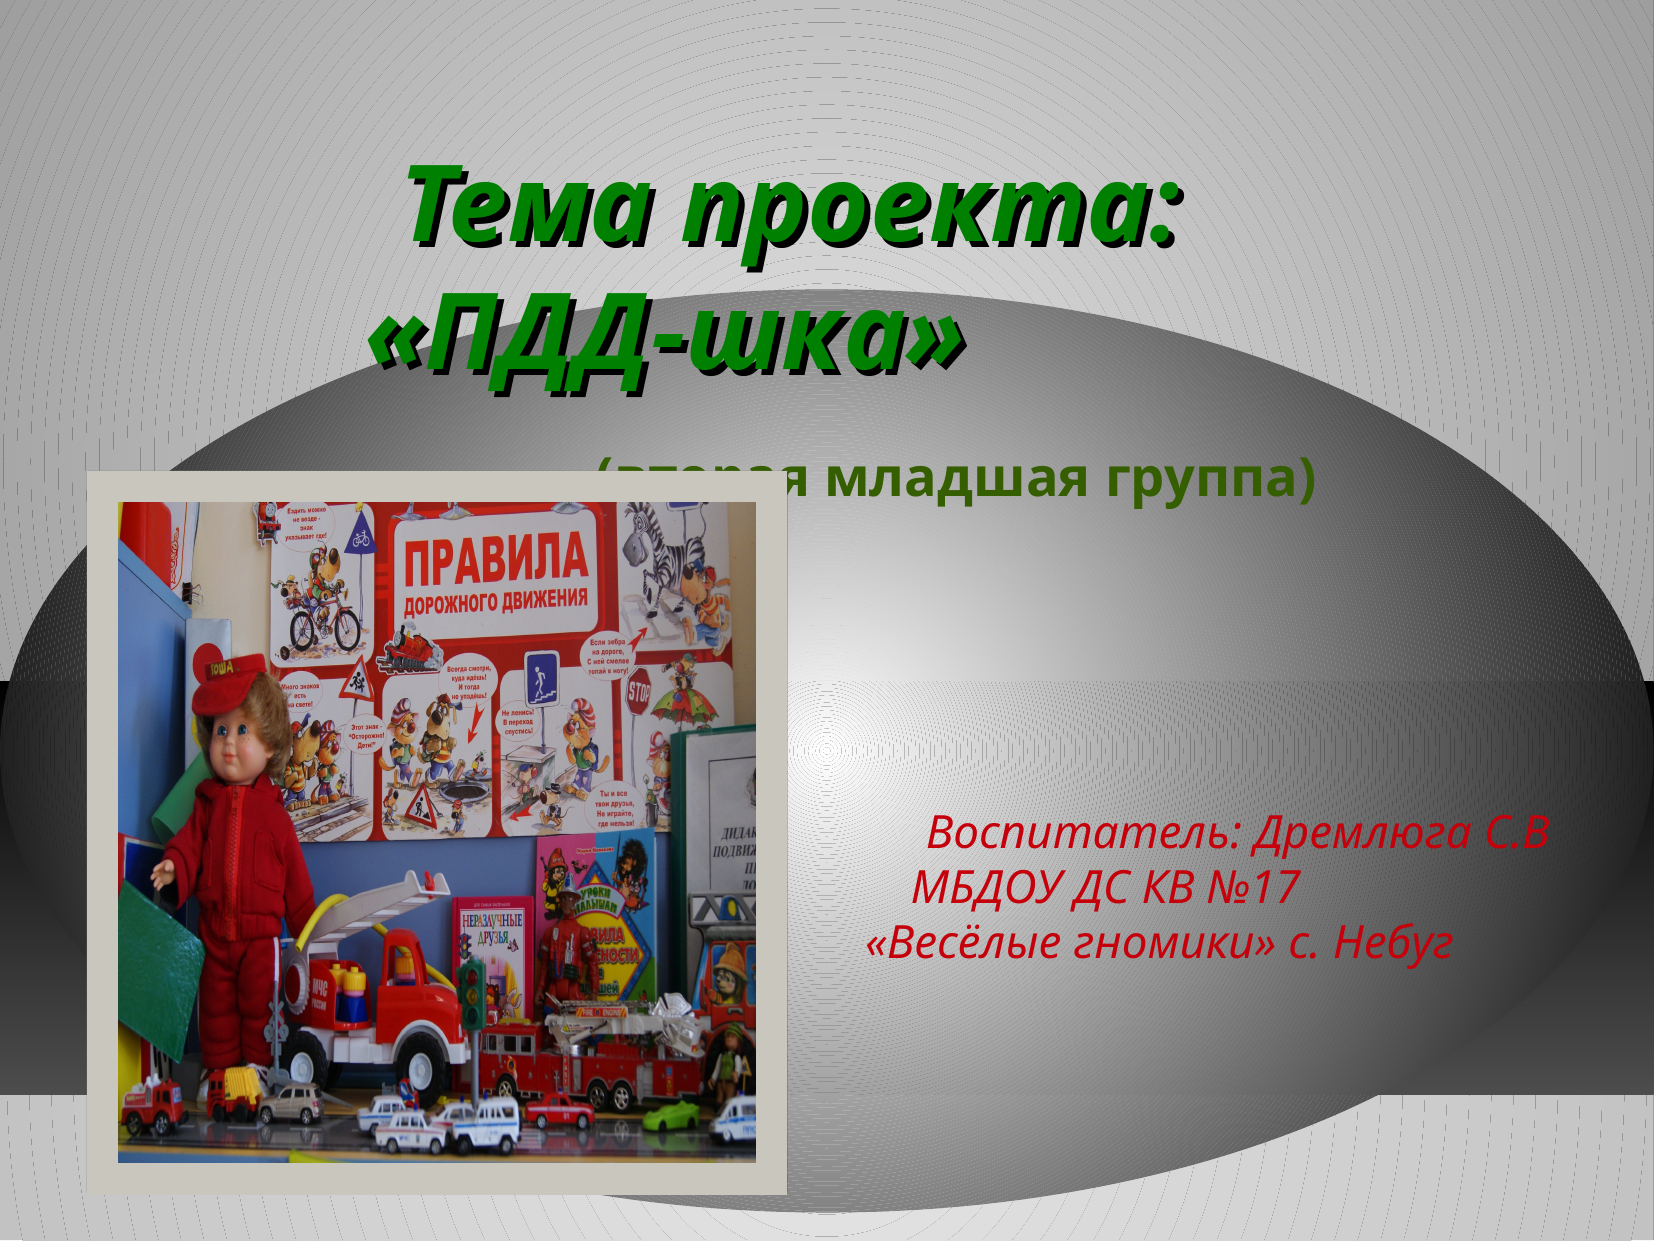

# Тема проекта: «ПДД-шка» (вторая младшая группа)
 Воспитатель: Дремлюга С.В МБДОУ ДС КВ №17 «Весёлые гномики» с. Небуг